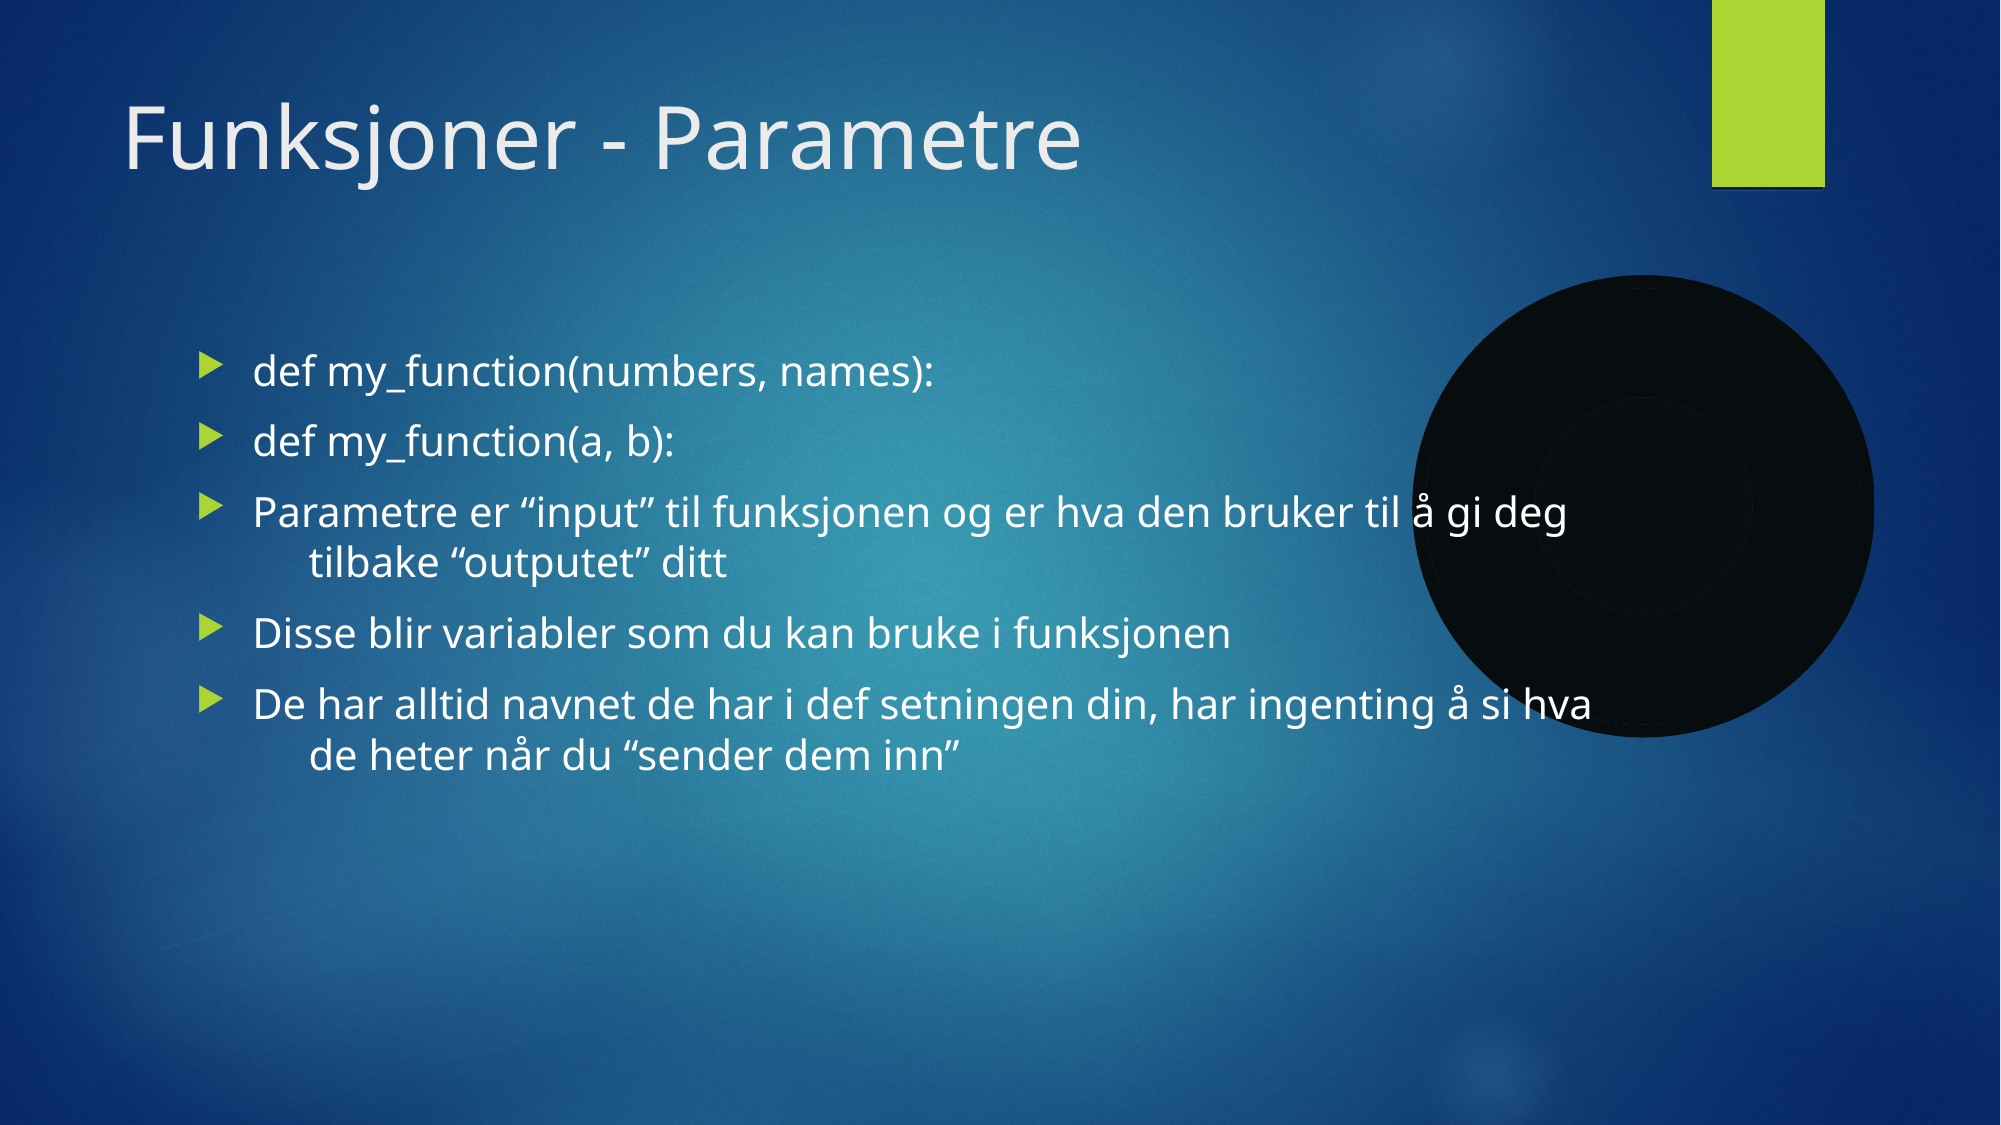

# Funksjoner - Parametre
def my_function(numbers, names):
def my_function(a, b):
Parametre er “input” til funksjonen og er hva den bruker til å gi deg tilbake “outputet” ditt
Disse blir variabler som du kan bruke i funksjonen
De har alltid navnet de har i def setningen din, har ingenting å si hva de heter når du “sender dem inn”